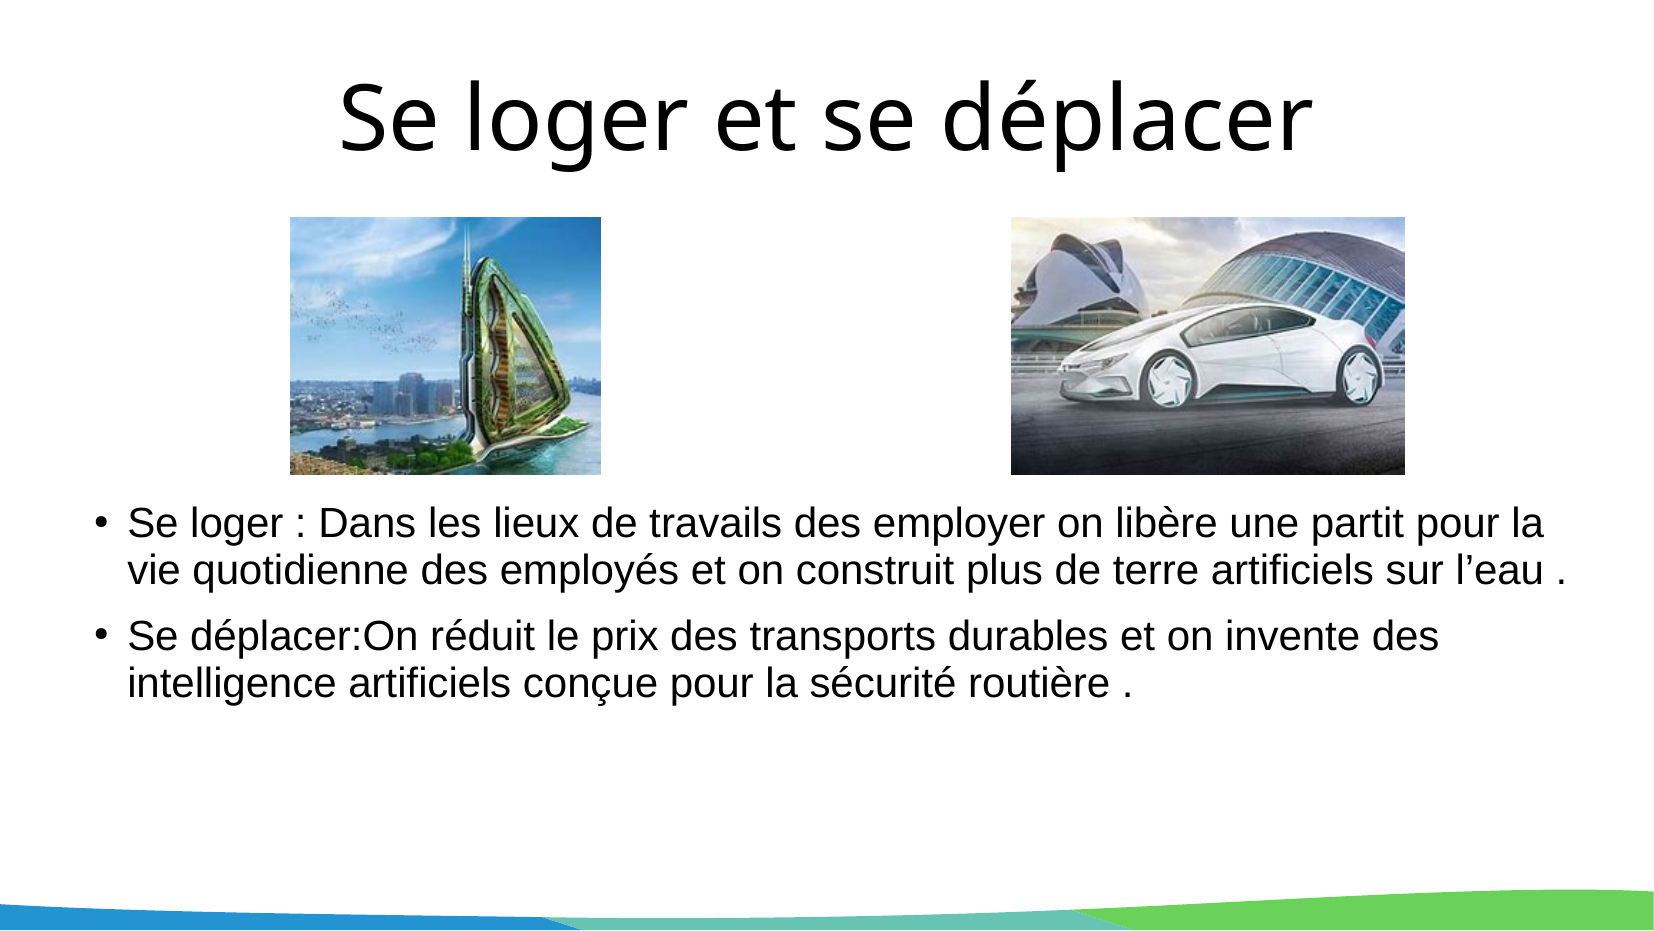

# Se loger et se déplacer
Se loger : Dans les lieux de travails des employer on libère une partit pour la vie quotidienne des employés et on construit plus de terre artificiels sur l’eau .
Se déplacer:On réduit le prix des transports durables et on invente des intelligence artificiels conçue pour la sécurité routière .